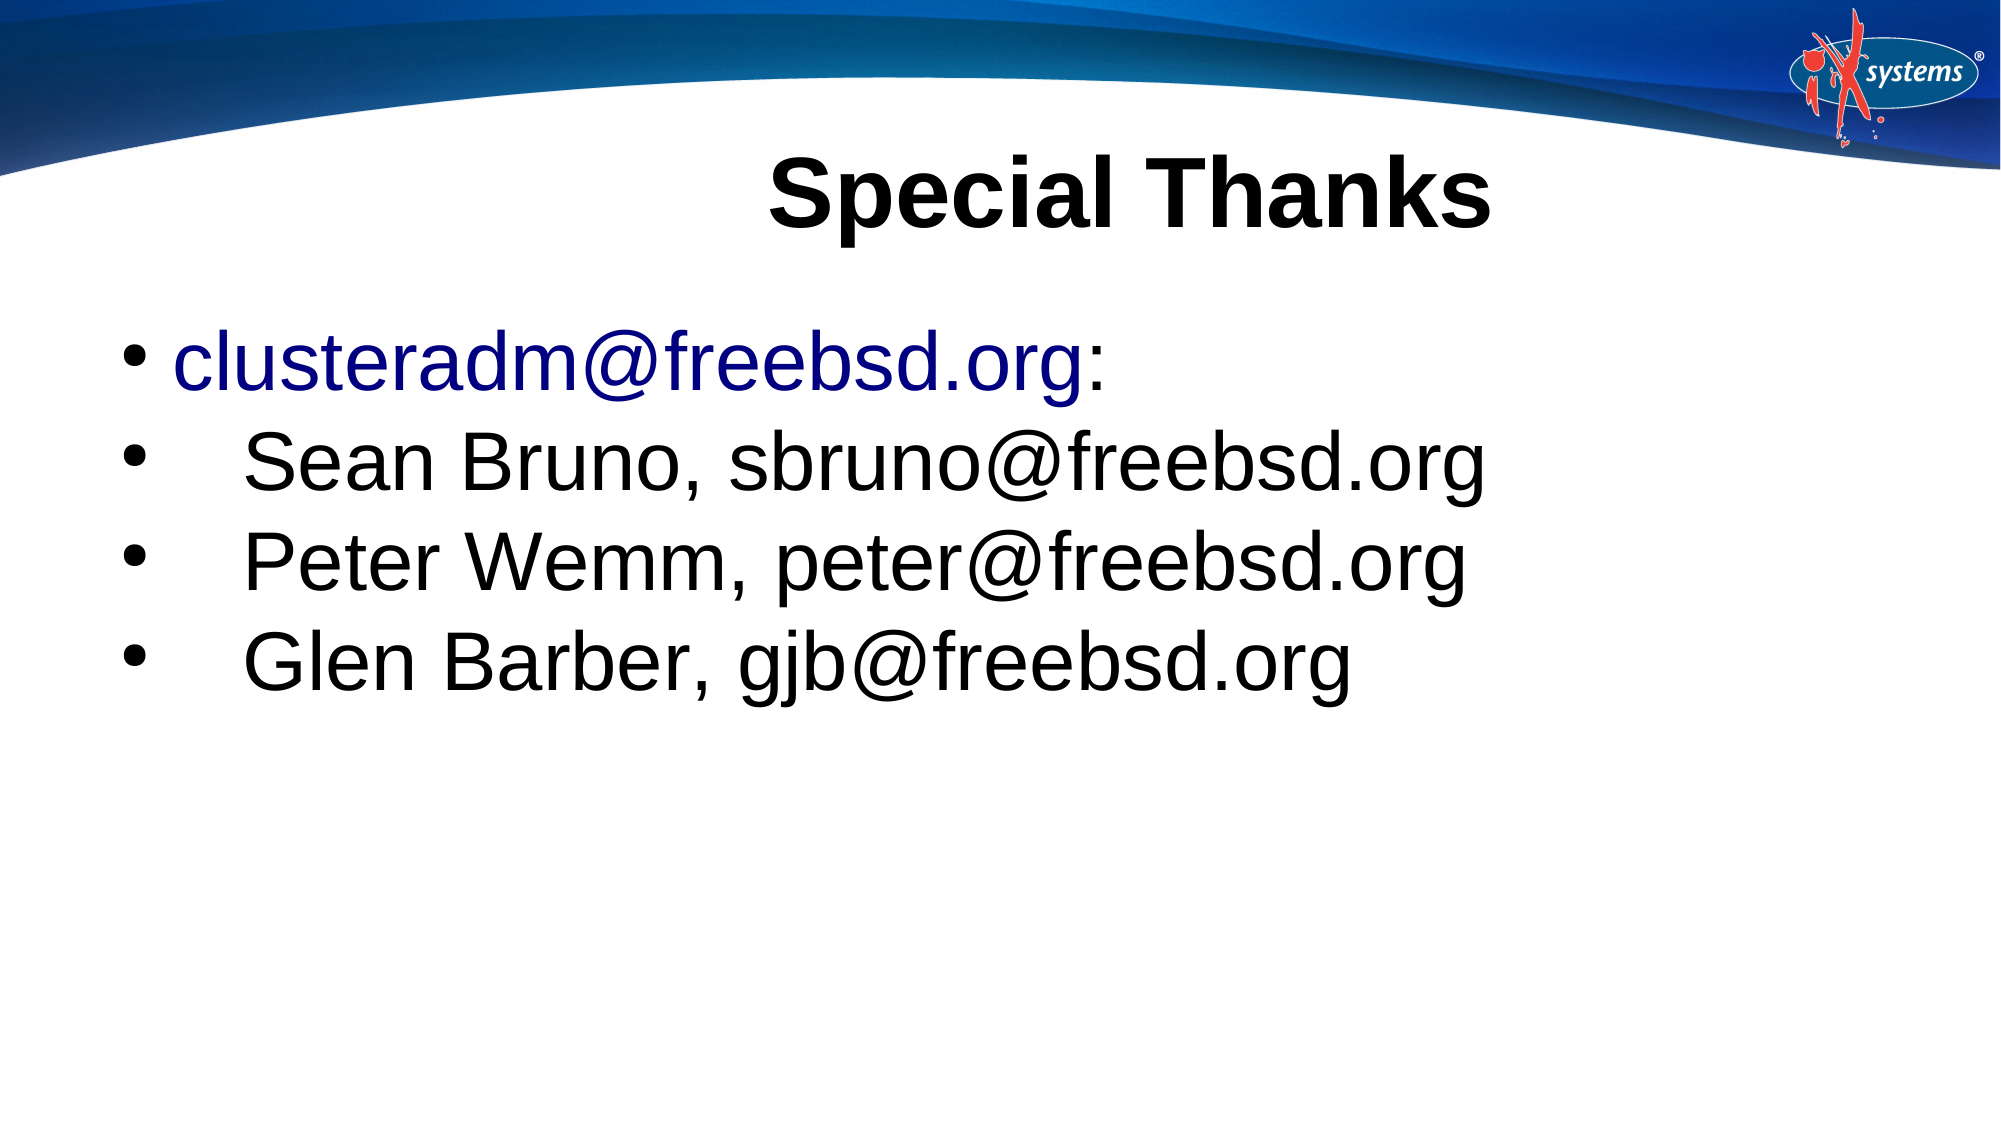

Special Thanks
 clusteradm@freebsd.org:
 Sean Bruno, sbruno@freebsd.org
 Peter Wemm, peter@freebsd.org
 Glen Barber, gjb@freebsd.org